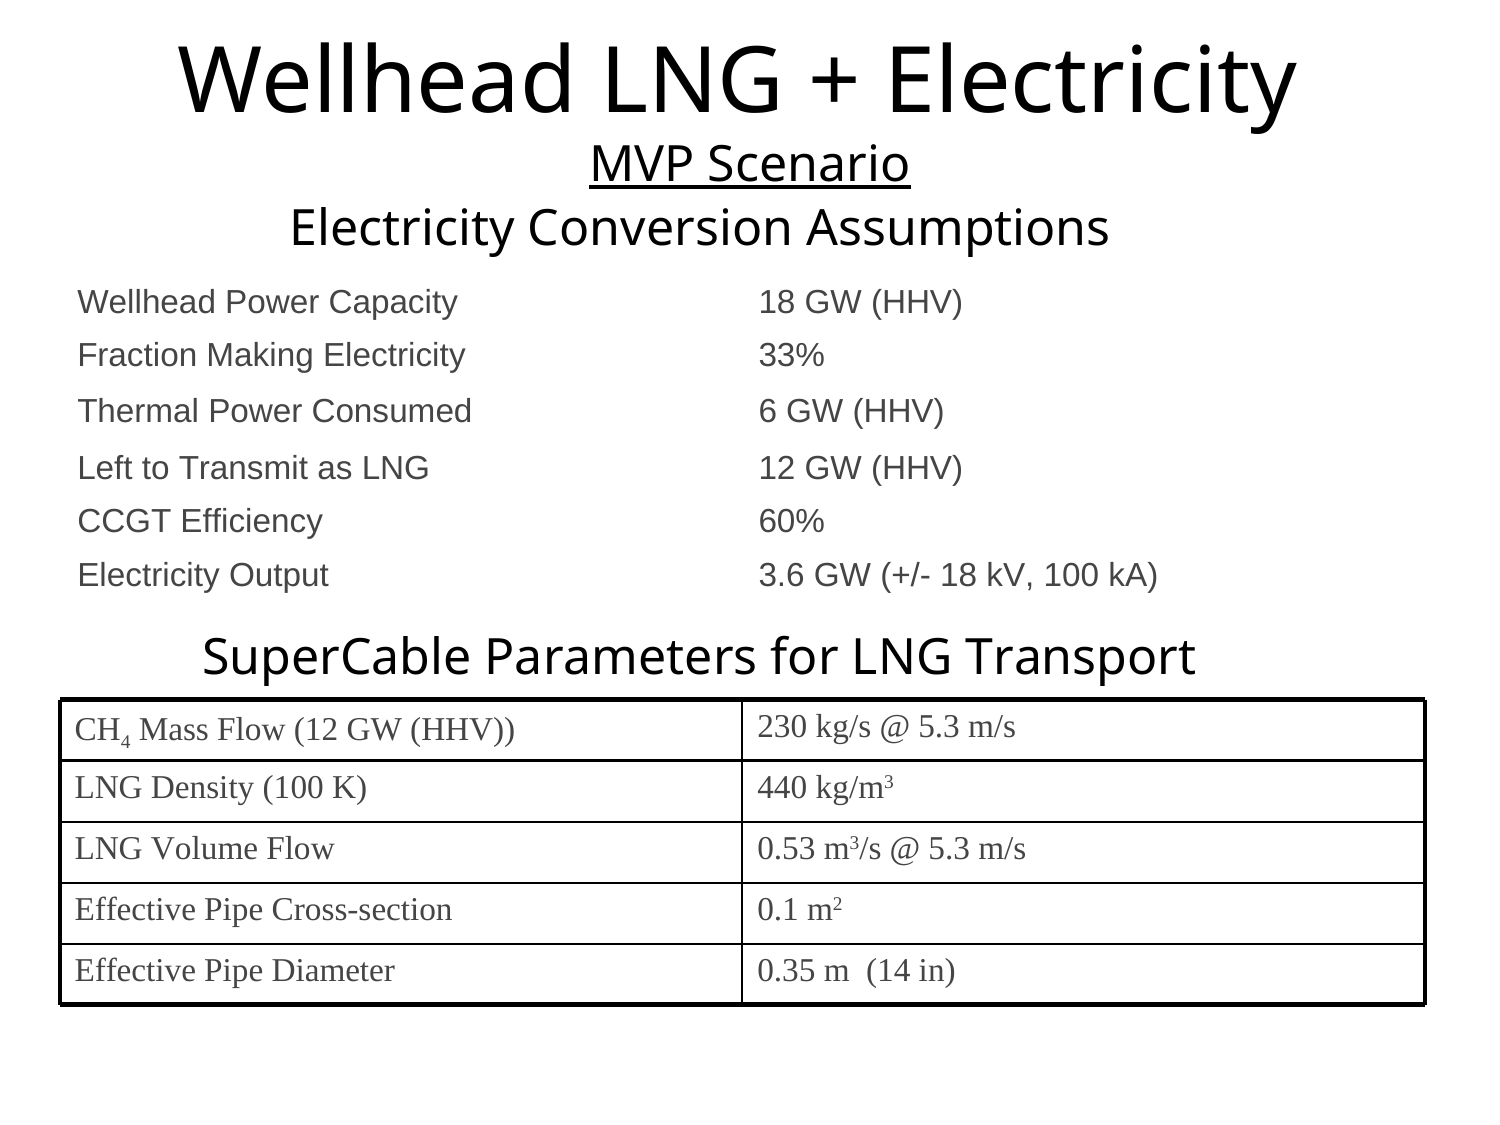

# Wellhead LNG + Electricity MVP Scenario
Electricity Conversion Assumptions
| Wellhead Power Capacity | 18 GW (HHV) |
| --- | --- |
| Fraction Making Electricity | 33% |
| Thermal Power Consumed | 6 GW (HHV) |
| Left to Transmit as LNG | 12 GW (HHV) |
| CCGT Efficiency | 60% |
| Electricity Output | 3.6 GW (+/- 18 kV, 100 kA) |
SuperCable Parameters for LNG Transport
CH4 Mass Flow (12 GW (HHV))
230 kg/s @ 5.3 m/s
LNG Density (100 K)
440 kg/m3
LNG Volume Flow
0.53 m3/s @ 5.3 m/s
Effective Pipe Cross-section
0.1 m2
Effective Pipe Diameter
0.35 m (14 in)